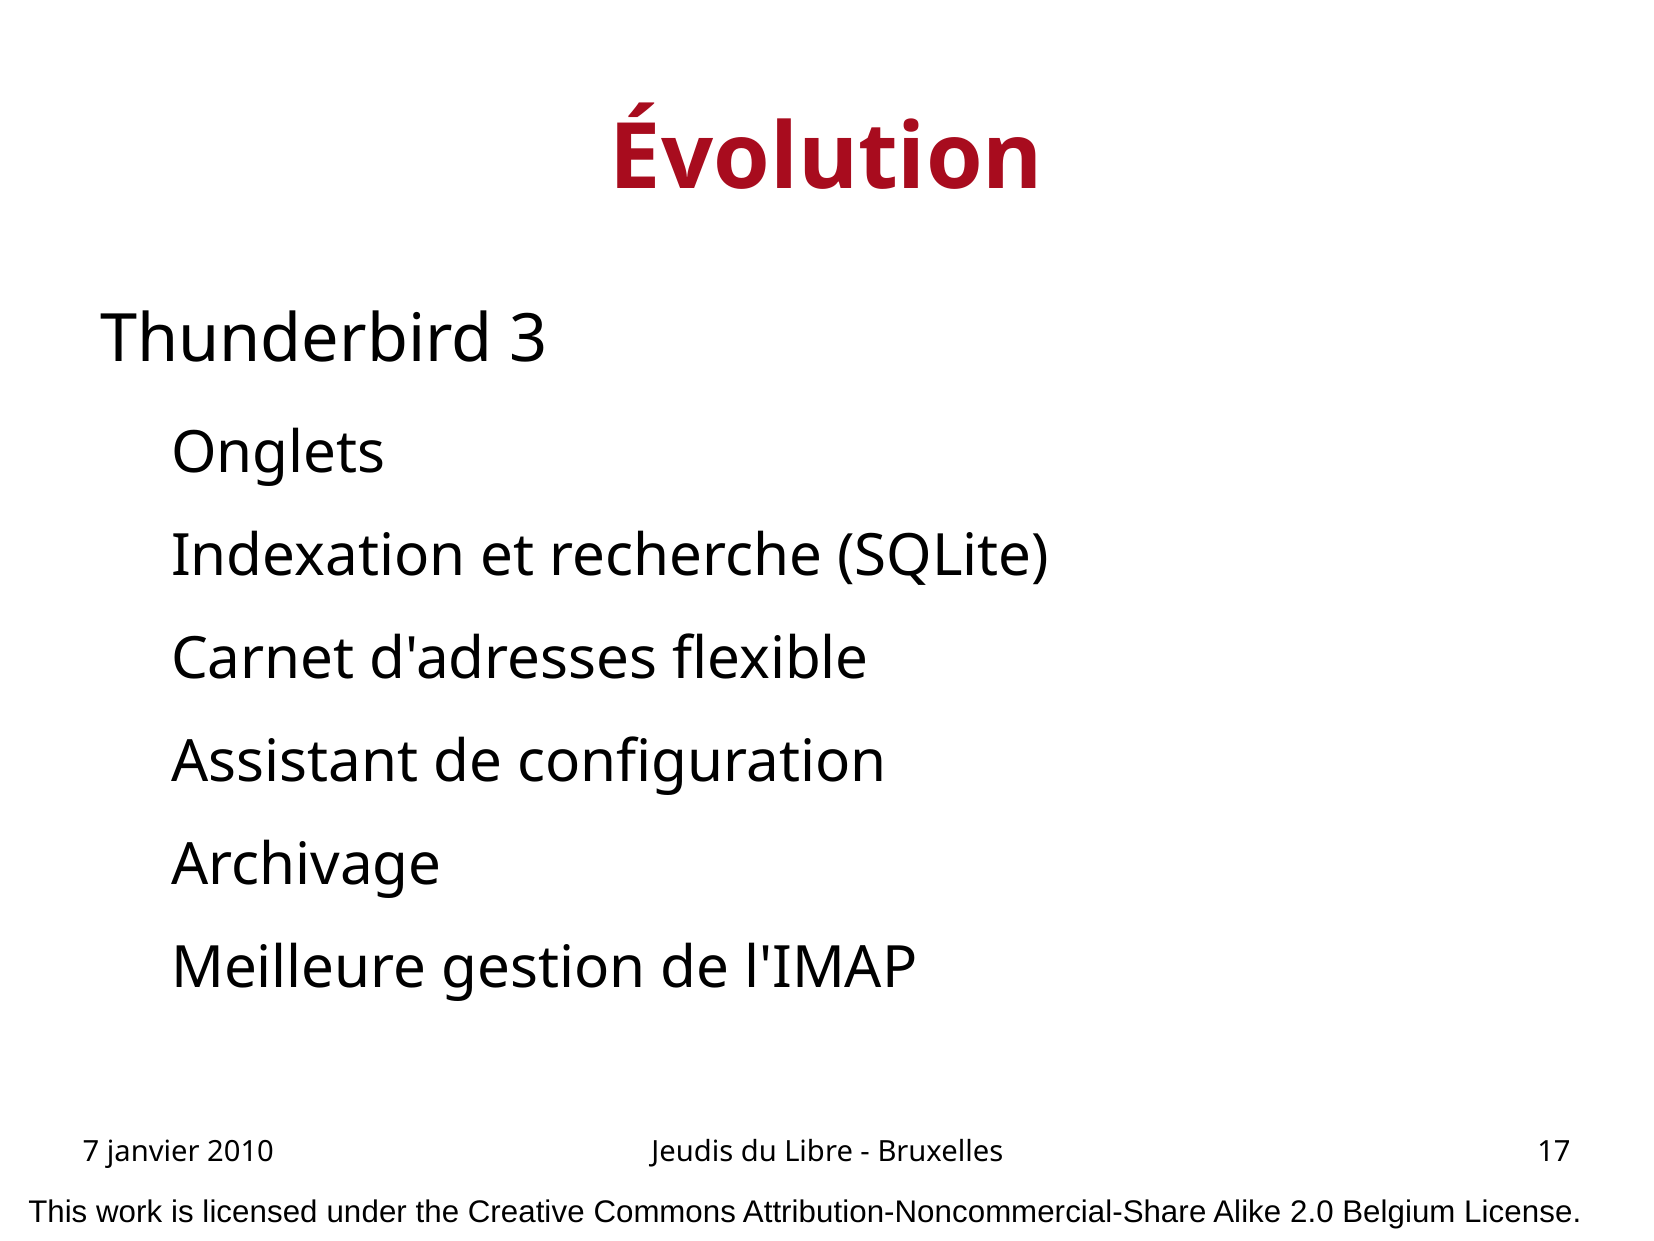

# Évolution
Thunderbird 3
Onglets
Indexation et recherche (SQLite)
Carnet d'adresses flexible
Assistant de configuration
Archivage
Meilleure gestion de l'IMAP
7 janvier 2010
Jeudis du Libre - Bruxelles
17
This work is licensed under the Creative Commons Attribution-Noncommercial-Share Alike 2.0 Belgium License.